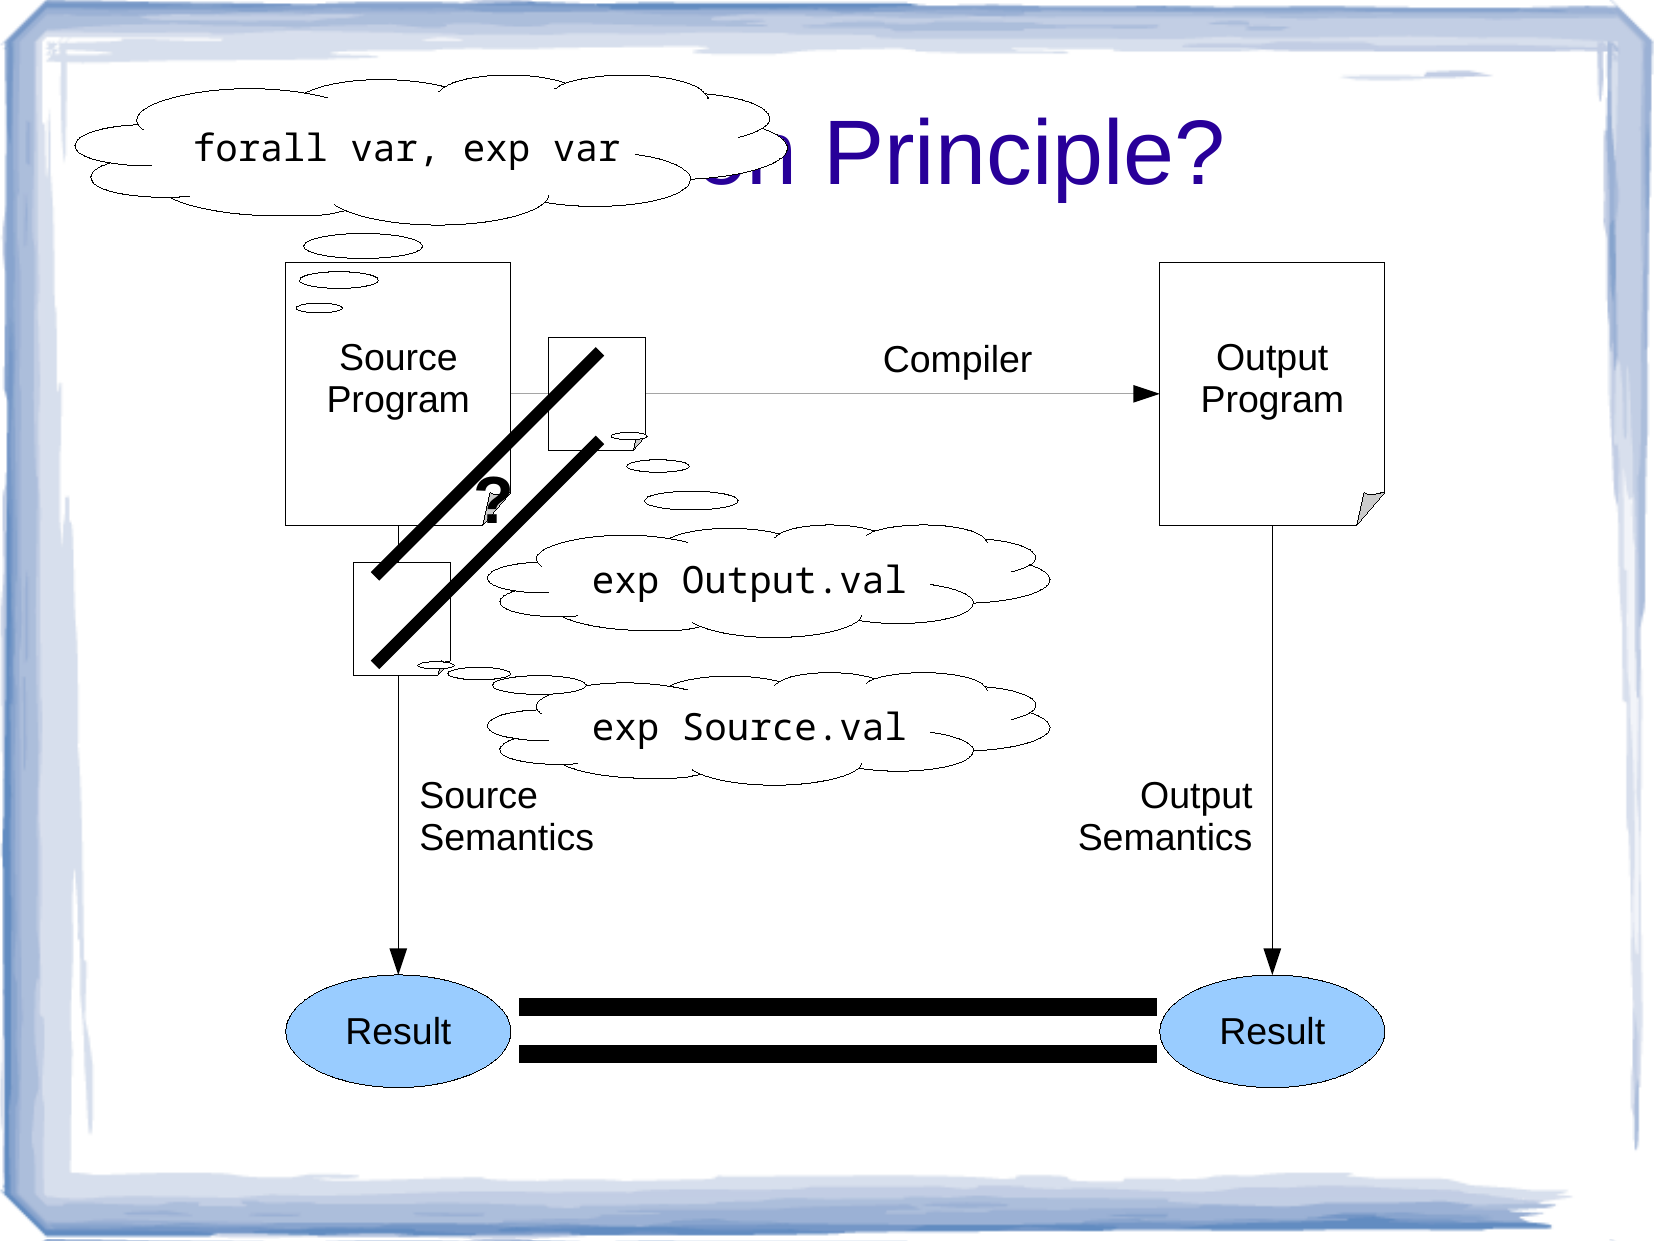

# Induction Principle?
forall var, exp var
Source
Program
Output
Program
Compiler
exp Output.val
?
exp Source.val
Source
Semantics
Output
Semantics
Result
Result